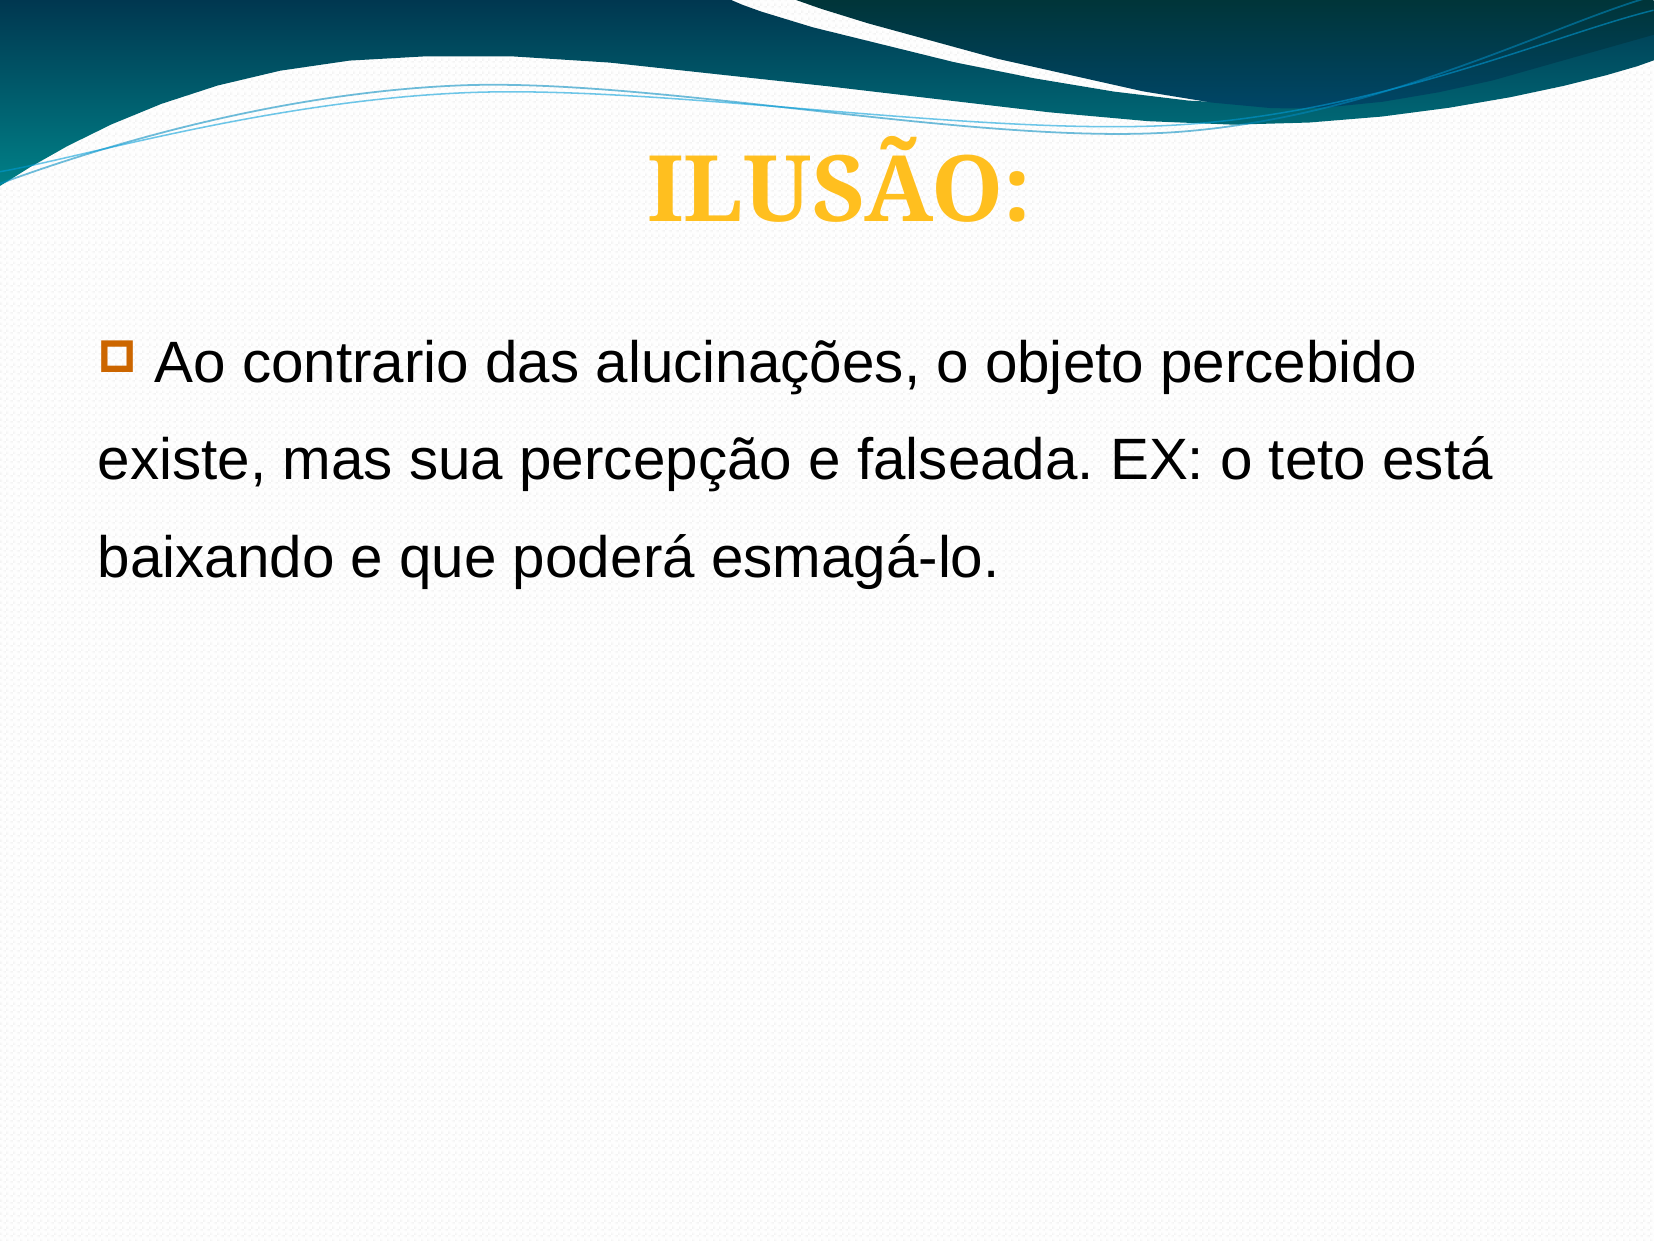

ILUSÃO:
 Ao contrario das alucinações, o objeto percebido existe, mas sua percepção e falseada. EX: o teto está baixando e que poderá esmagá-lo.